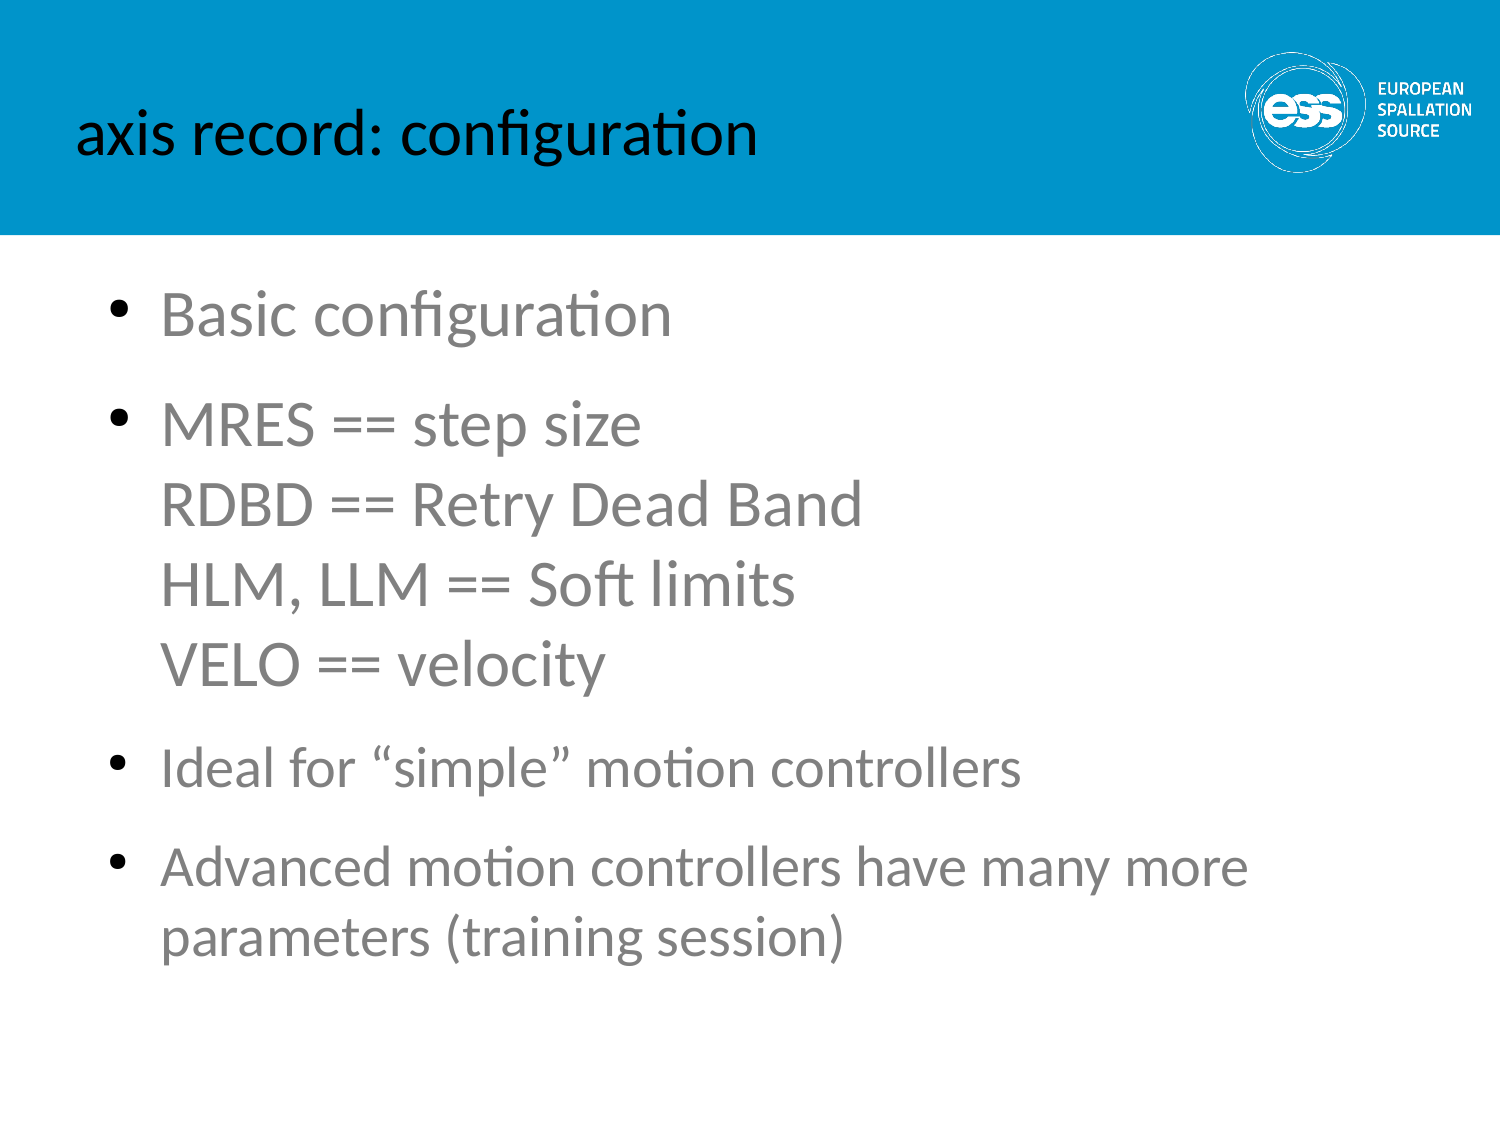

# axis record: configuration
Basic configuration
MRES == step size
RDBD == Retry Dead Band
HLM, LLM == Soft limits
VELO == velocity
Ideal for “simple” motion controllers
Advanced motion controllers have many more parameters (training session)